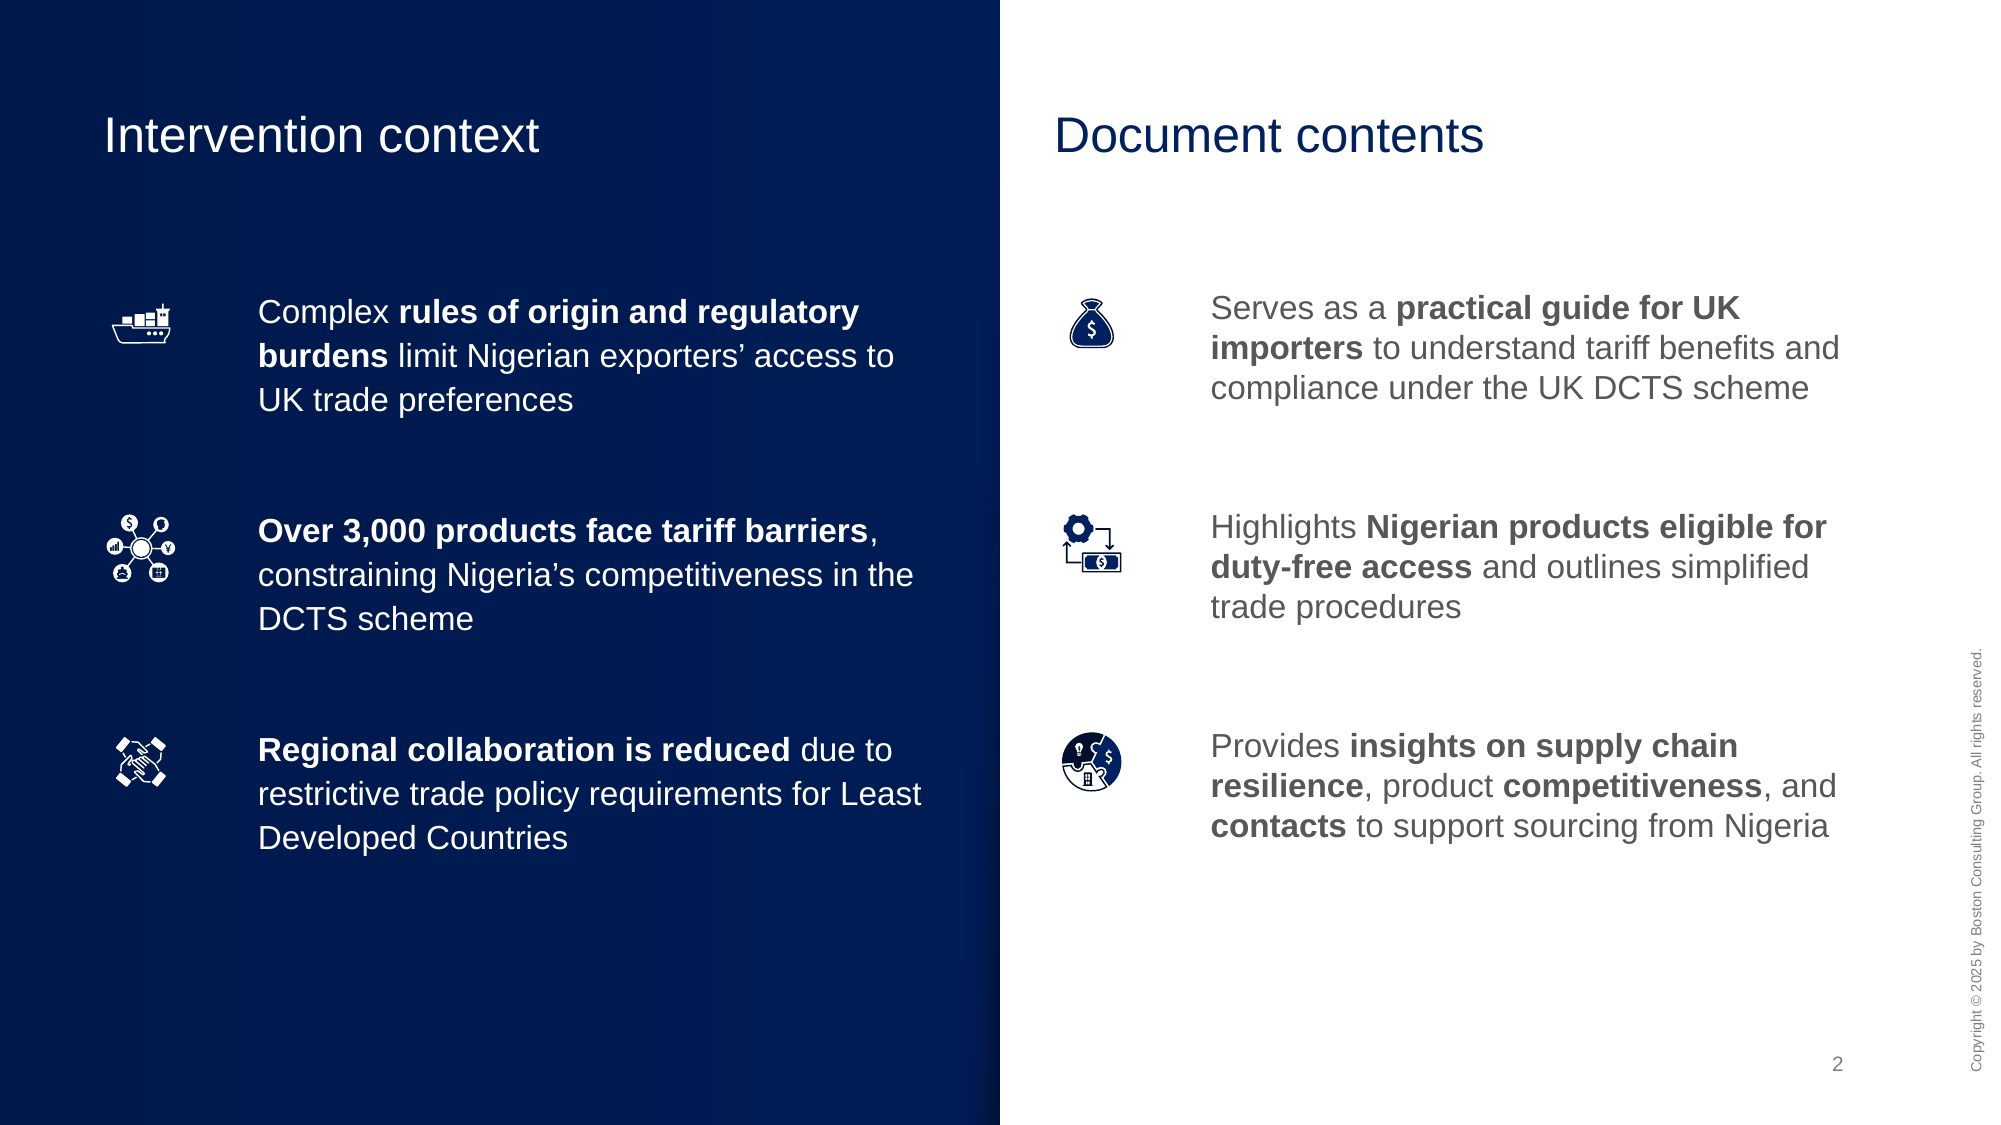

Intervention context
Document contents
Complex rules of origin and regulatory burdens limit Nigerian exporters’ access to UK trade preferences
Serves as a practical guide for UK importers to understand tariff benefits and compliance under the UK DCTS scheme
Over 3,000 products face tariff barriers, constraining Nigeria’s competitiveness in the DCTS scheme
Highlights Nigerian products eligible for duty-free access and outlines simplified trade procedures
Regional collaboration is reduced due to restrictive trade policy requirements for Least Developed Countries
Provides insights on supply chain resilience, product competitiveness, and contacts to support sourcing from Nigeria